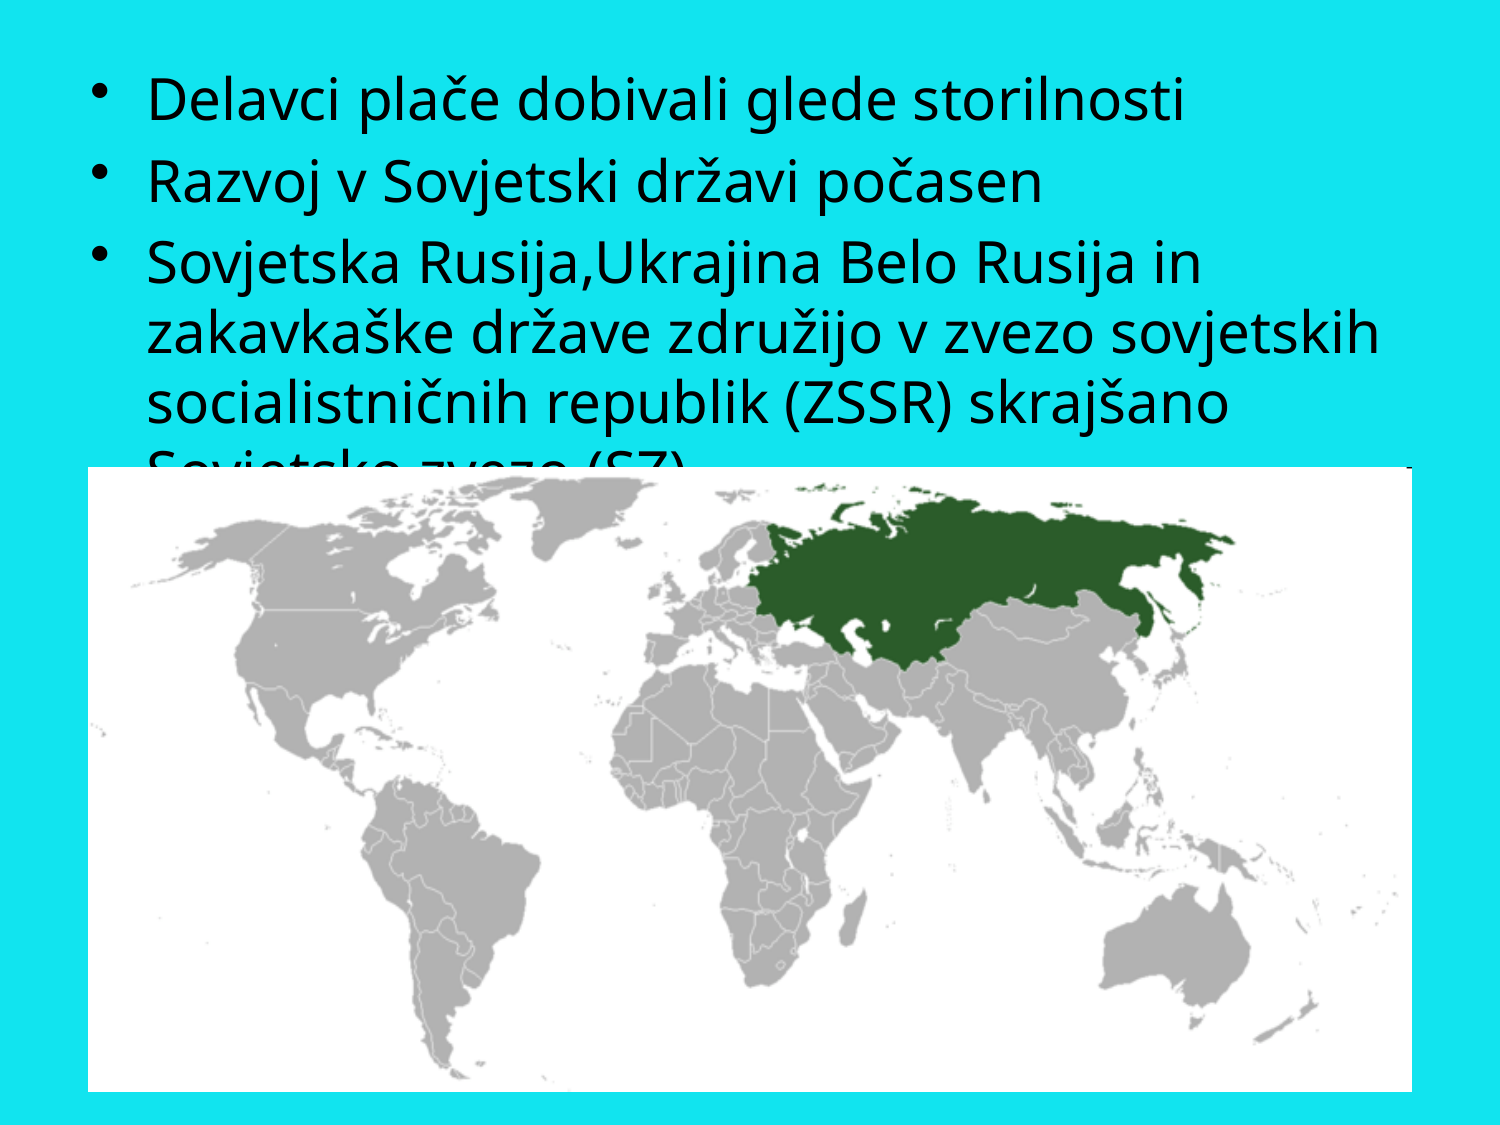

# Delavci plače dobivali glede storilnosti
Razvoj v Sovjetski državi počasen
Sovjetska Rusija,Ukrajina Belo Rusija in zakavkaške države združijo v zvezo sovjetskih socialistničnih republik (ZSSR) skrajšano Sovjetsko zvezo (SZ).
http://sl.wikipedia.org/wiki/Slika:LocationUSSR.png